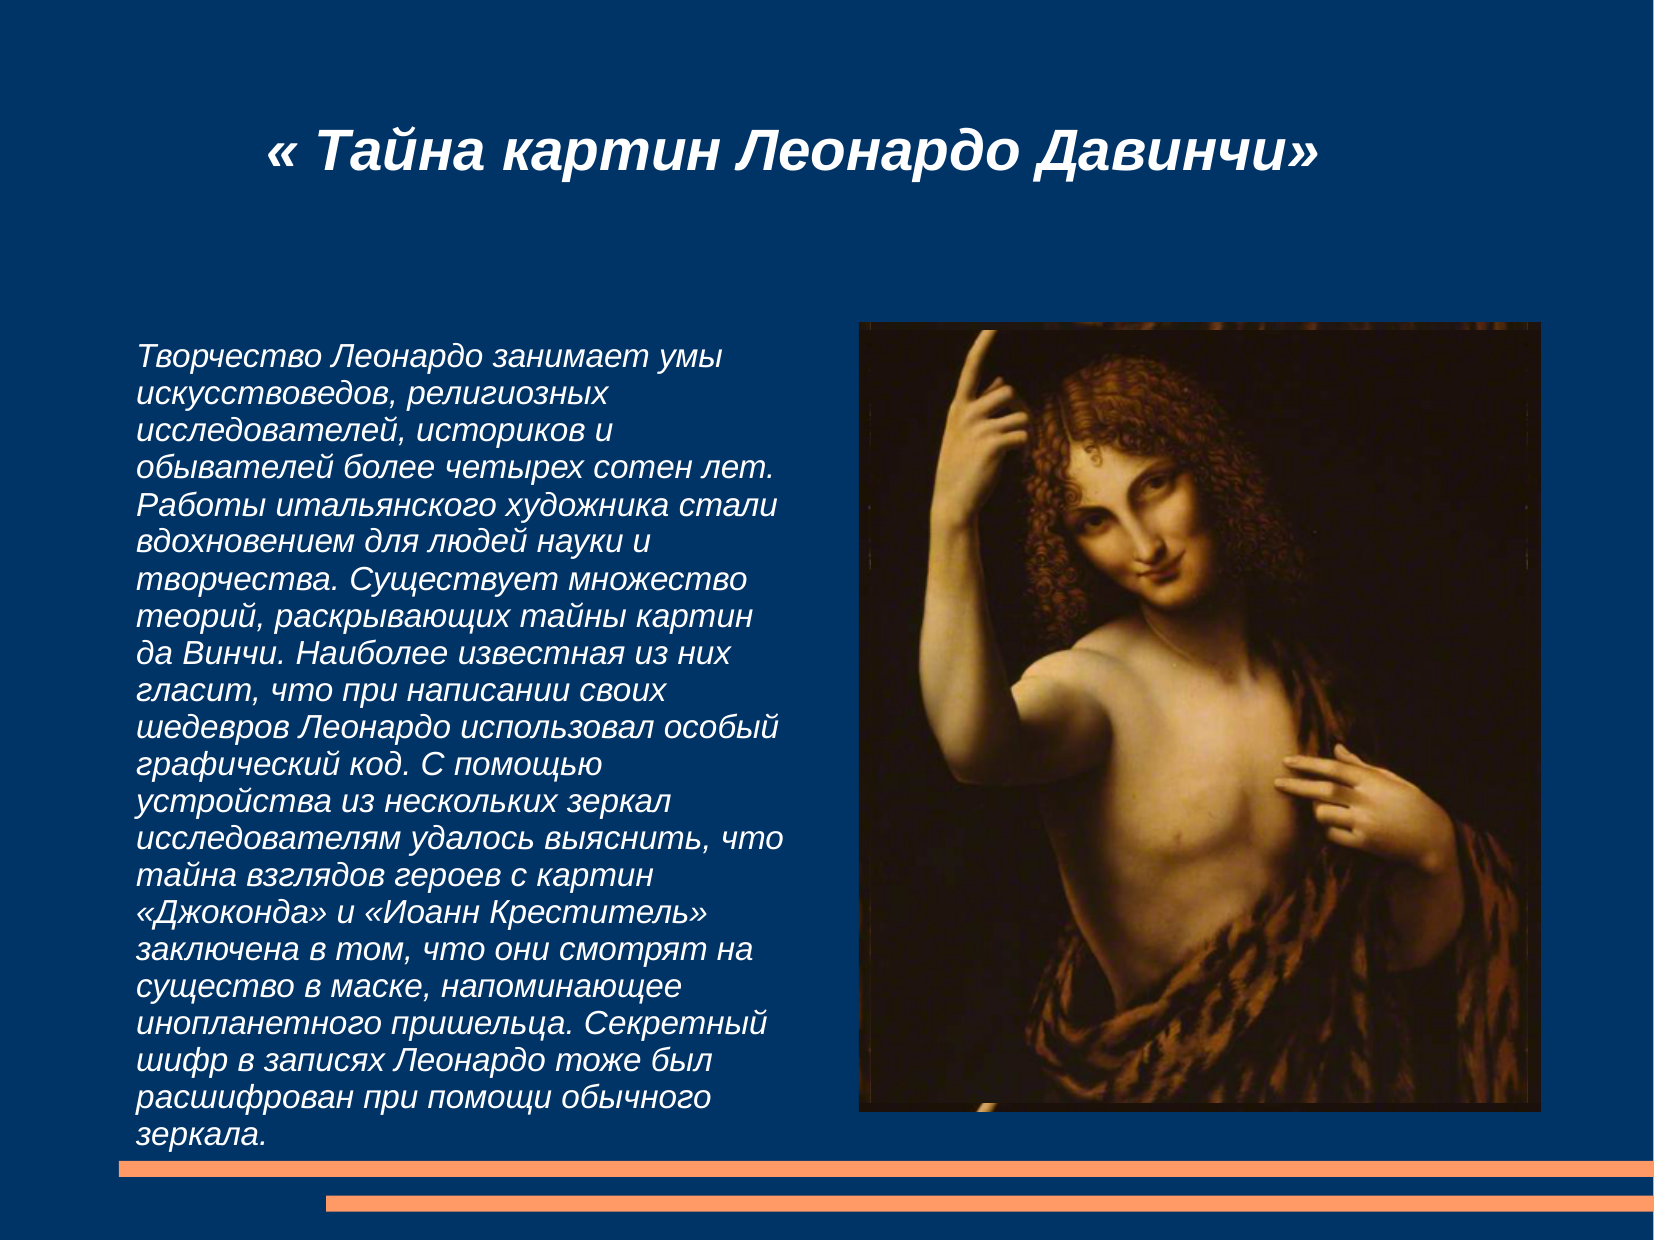

# « Тайна картин Леонардо Давинчи»
Творчество Леонардо занимает умы искусствоведов, религиозных исследователей, историков и обывателей более четырех сотен лет. Работы итальянского художника стали вдохновением для людей науки и творчества. Существует множество теорий, раскрывающих тайны картин да Винчи. Наиболее известная из них гласит, что при написании своих шедевров Леонардо использовал особый графический код. С помощью устройства из нескольких зеркал исследователям удалось выяснить, что тайна взглядов героев с картин «Джоконда» и «Иоанн Креститель» заключена в том, что они смотрят на существо в маске, напоминающее инопланетного пришельца. Секретный шифр в записях Леонардо тоже был расшифрован при помощи обычного зеркала.